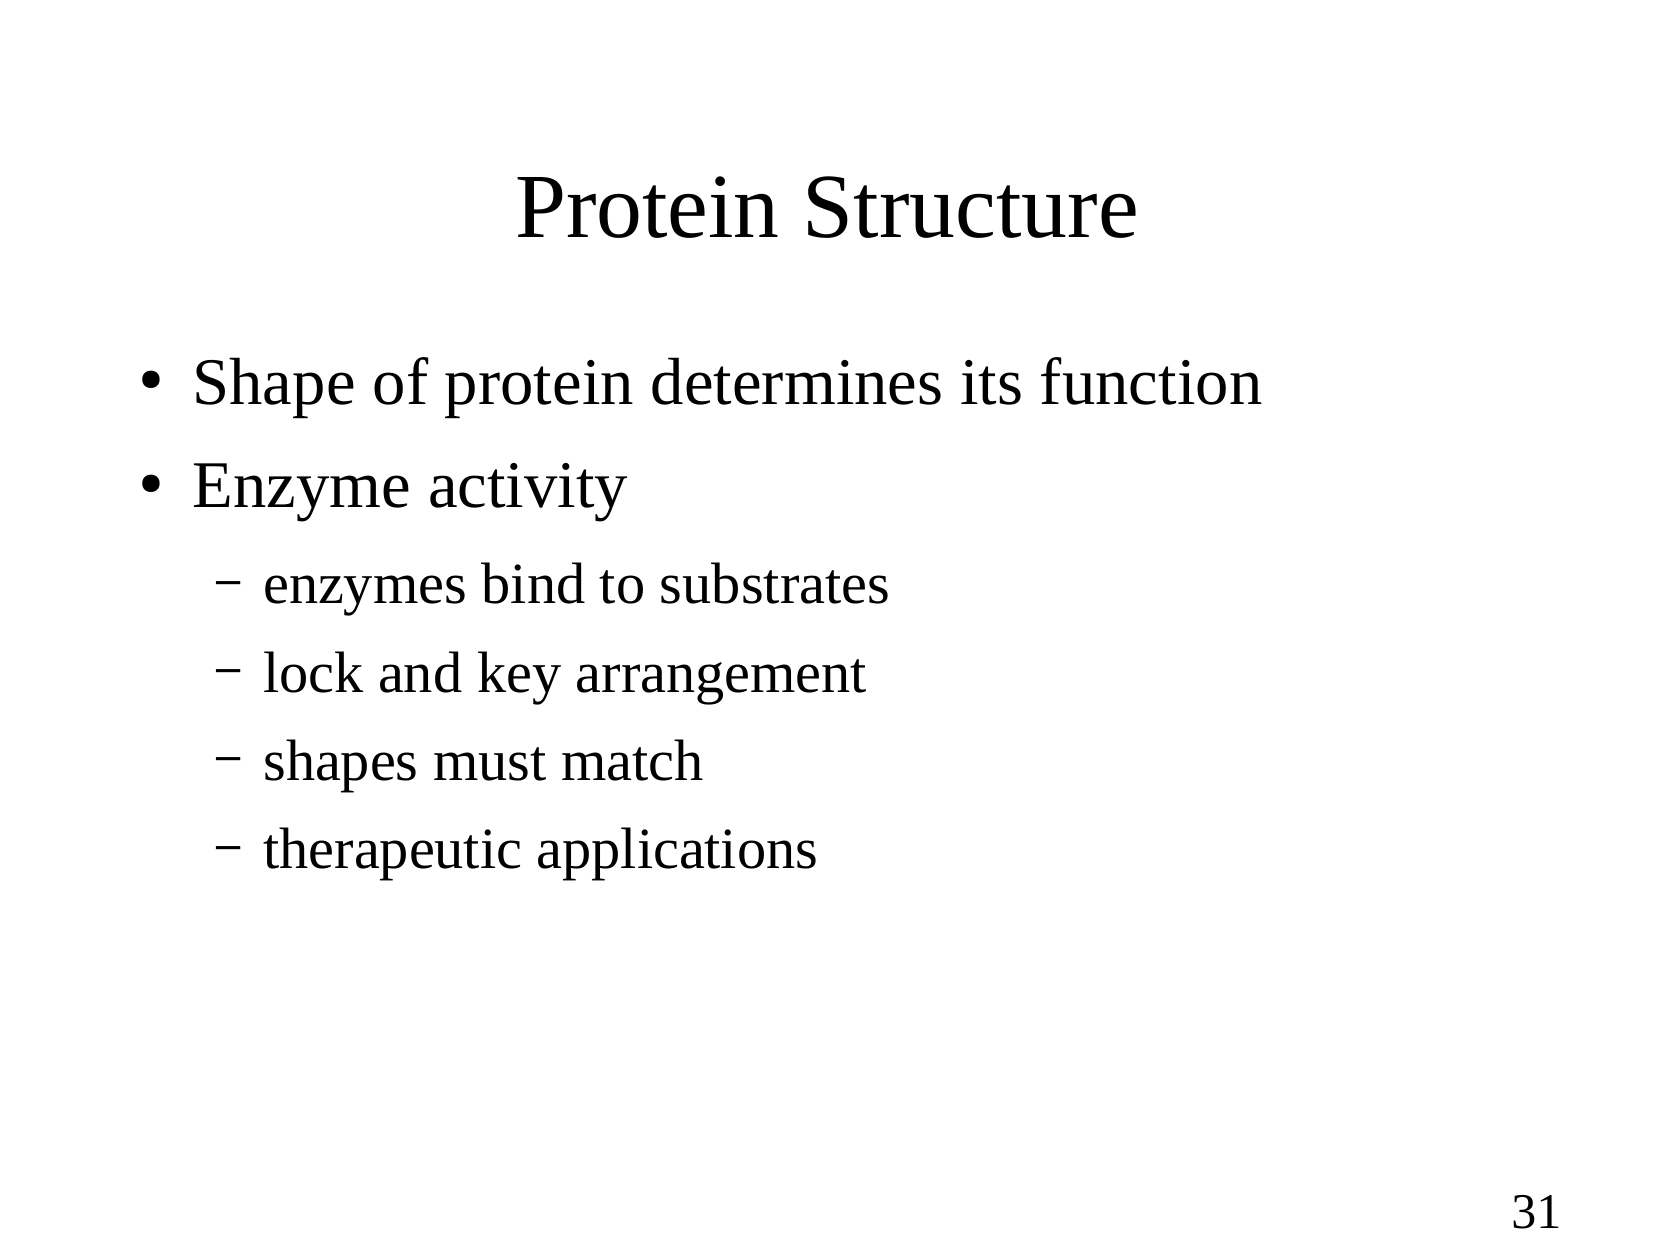

# Protein Structure
Shape of protein determines its function
Enzyme activity
enzymes bind to substrates
lock and key arrangement
shapes must match
therapeutic applications